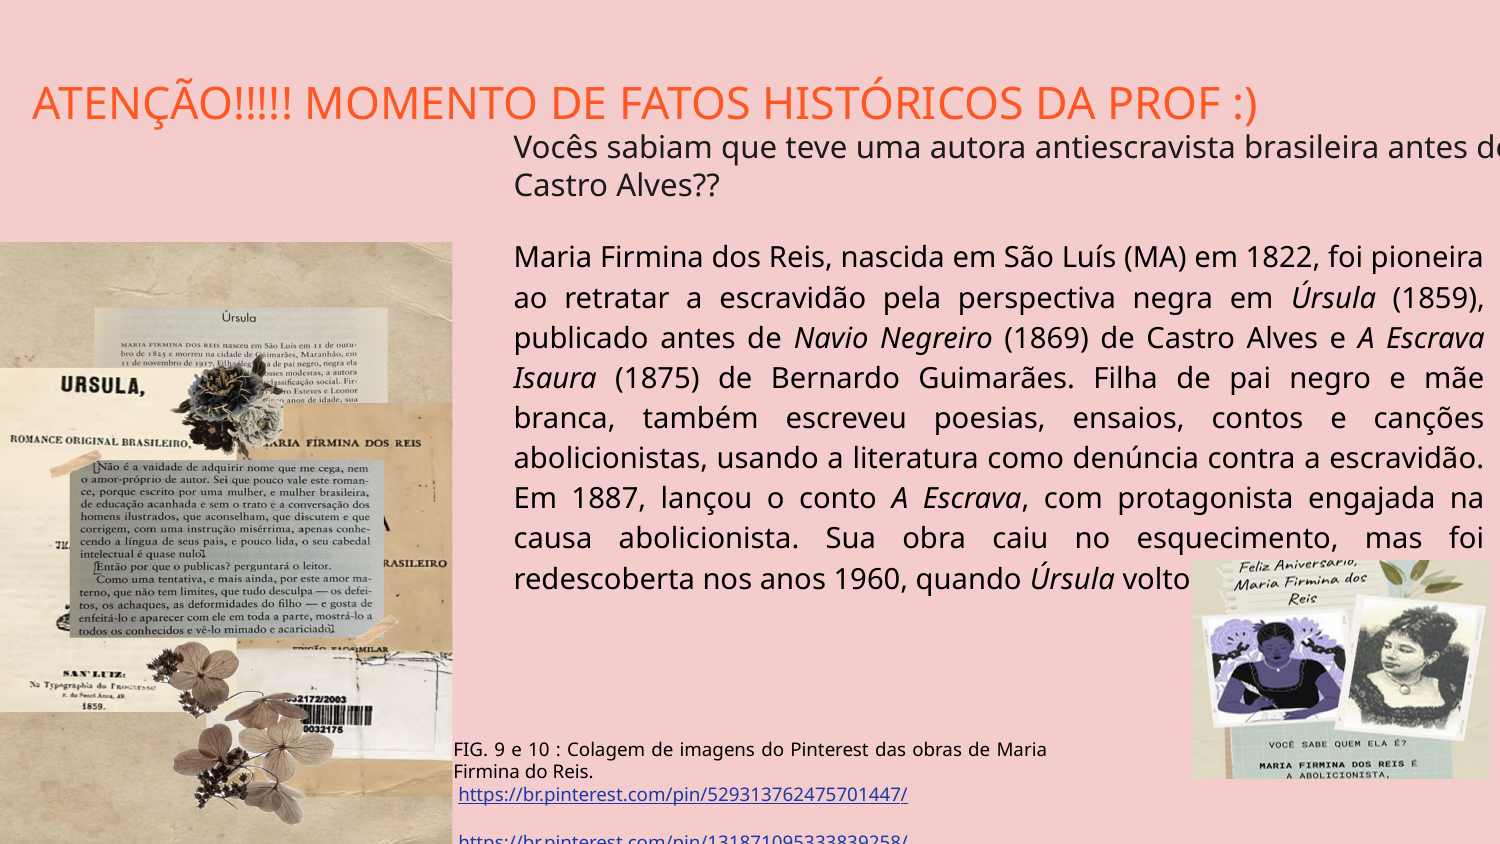

# ATENÇÃO!!!!! MOMENTO DE FATOS HISTÓRICOS DA PROF :)
Vocês sabiam que teve uma autora antiescravista brasileira antes de Castro Alves??
Maria Firmina dos Reis, nascida em São Luís (MA) em 1822, foi pioneira ao retratar a escravidão pela perspectiva negra em Úrsula (1859), publicado antes de Navio Negreiro (1869) de Castro Alves e A Escrava Isaura (1875) de Bernardo Guimarães. Filha de pai negro e mãe branca, também escreveu poesias, ensaios, contos e canções abolicionistas, usando a literatura como denúncia contra a escravidão. Em 1887, lançou o conto A Escrava, com protagonista engajada na causa abolicionista. Sua obra caiu no esquecimento, mas foi redescoberta nos anos 1960, quando Úrsula voltou a ser reeditado.
.
FIG. 9 e 10 : Colagem de imagens do Pinterest das obras de Maria Firmina do Reis.
 https://br.pinterest.com/pin/529313762475701447/
 https://br.pinterest.com/pin/131871095333839258/